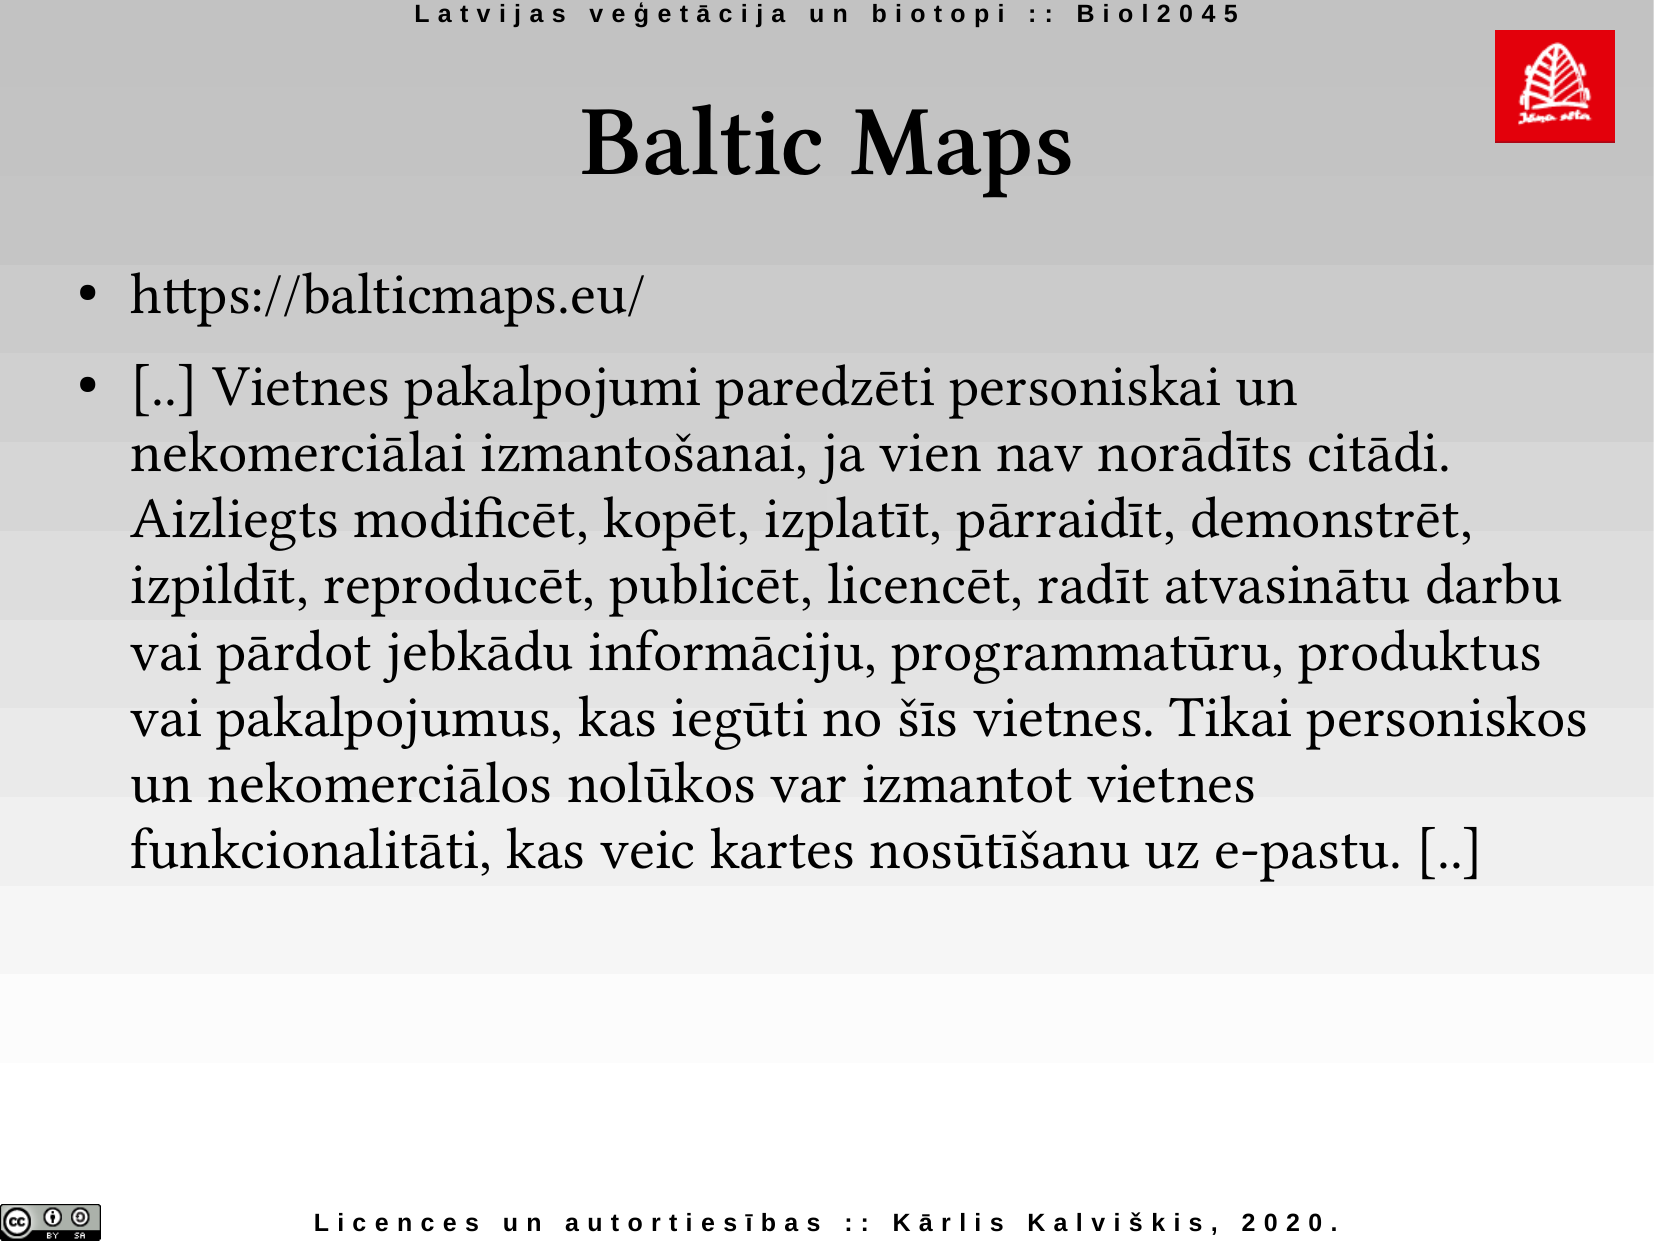

# Baltic Maps
https://balticmaps.eu/
[..] Vietnes pakalpojumi paredzēti personiskai un nekomerciālai izmantošanai, ja vien nav norādīts citādi. Aizliegts modificēt, kopēt, izplatīt, pārraidīt, demonstrēt, izpildīt, reproducēt, publicēt, licencēt, radīt atvasinātu darbu vai pārdot jebkādu informāciju, programmatūru, produktus vai pakalpojumus, kas iegūti no šīs vietnes. Tikai personiskos un nekomerciālos nolūkos var izmantot vietnes funkcionalitāti, kas veic kartes nosūtīšanu uz e-pastu. [..]